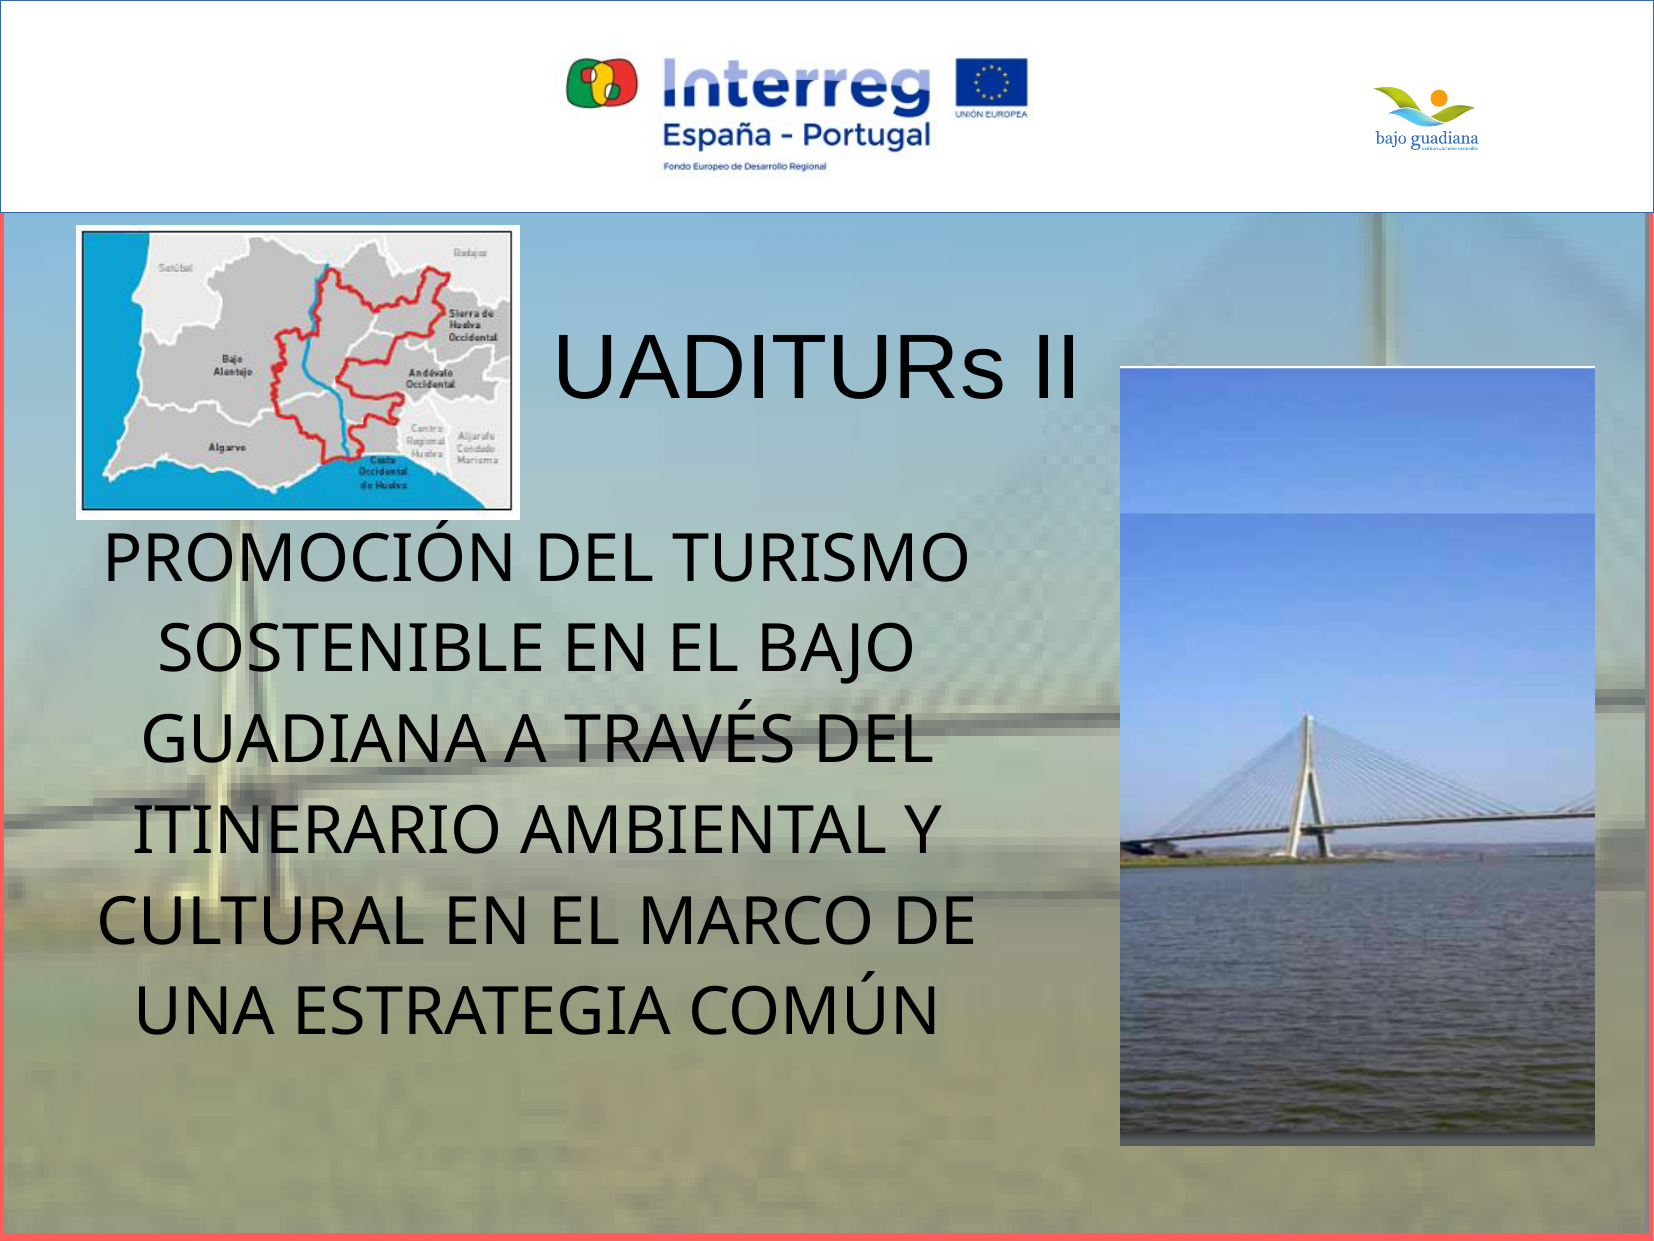

# UADITURs II
PROMOCIÓN DEL TURISMO SOSTENIBLE EN EL BAJO GUADIANA A TRAVÉS DEL ITINERARIO AMBIENTAL Y CULTURAL EN EL MARCO DE UNA ESTRATEGIA COMÚN